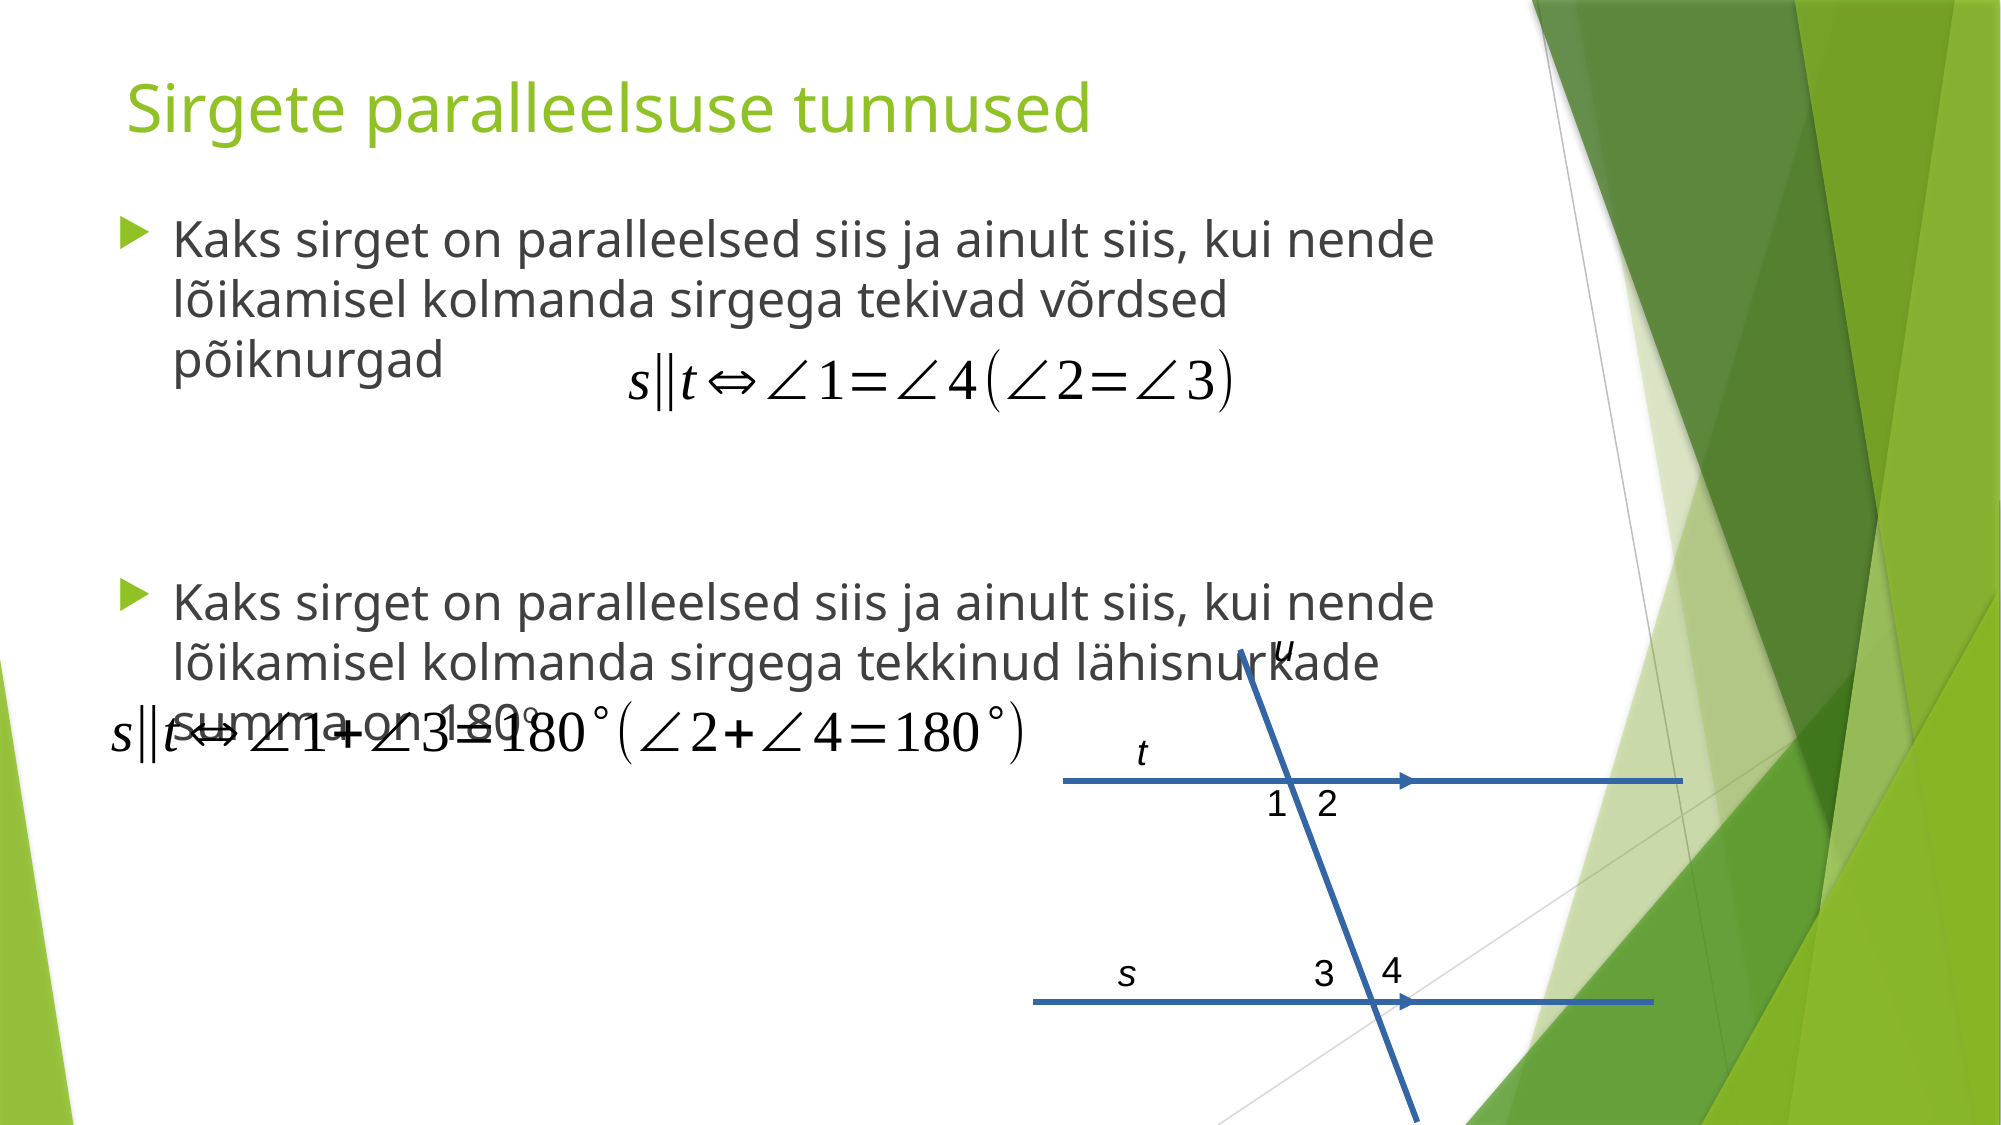

# Sirgete paralleelsuse tunnused
Kaks sirget on paralleelsed siis ja ainult siis, kui nende lõikamisel kolmanda sirgega tekivad võrdsed põiknurgad
Kaks sirget on paralleelsed siis ja ainult siis, kui nende lõikamisel kolmanda sirgega tekkinud lähisnurkade summa on 180o
u
t
1
2
4
s
3